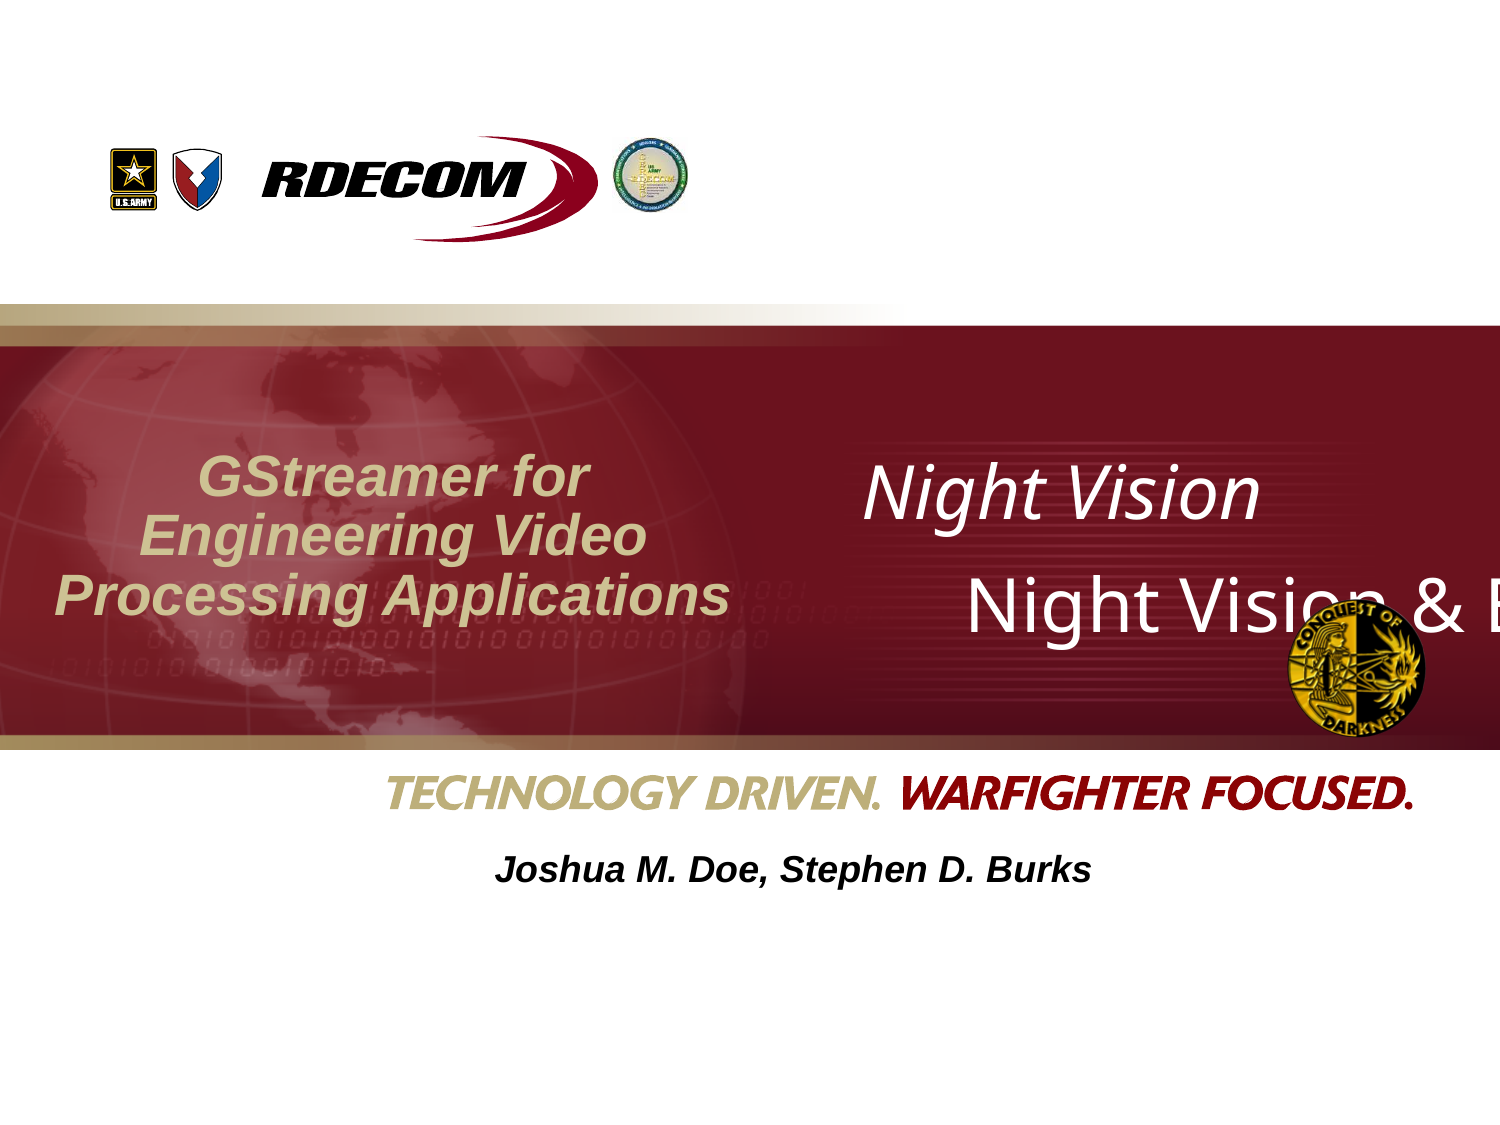

GStreamer for Engineering Video Processing Applications
Joshua M. Doe, Stephen D. Burks